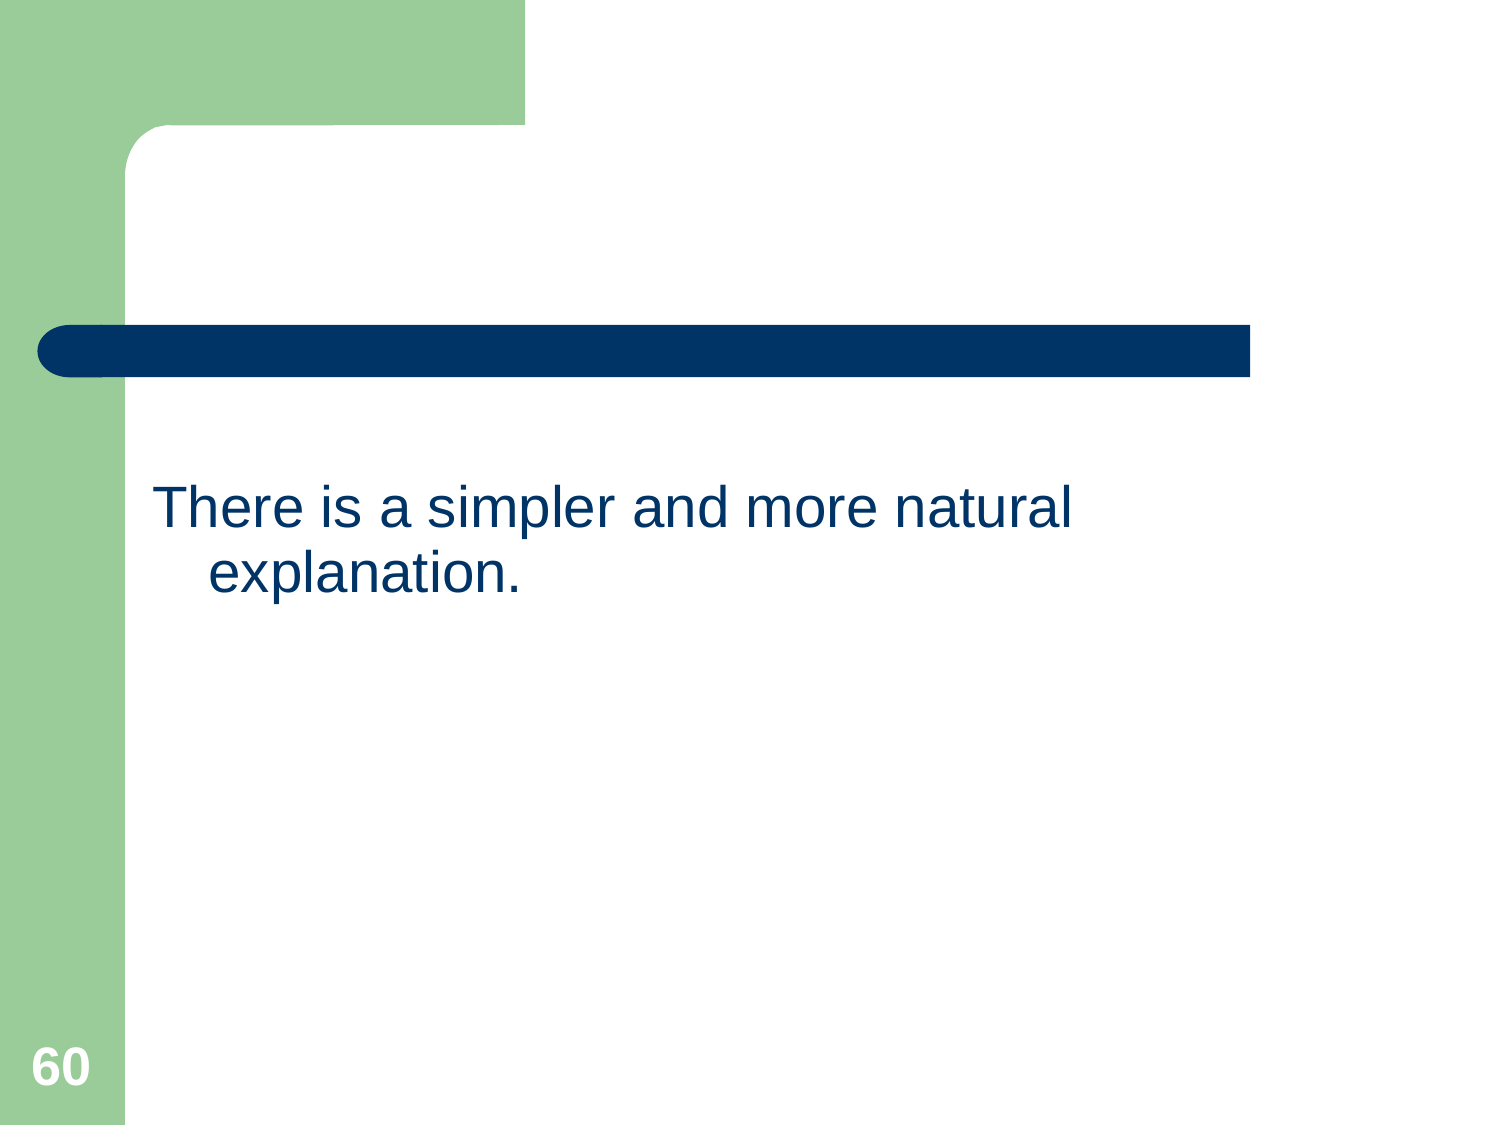

# There is a simpler and more natural explanation.
60